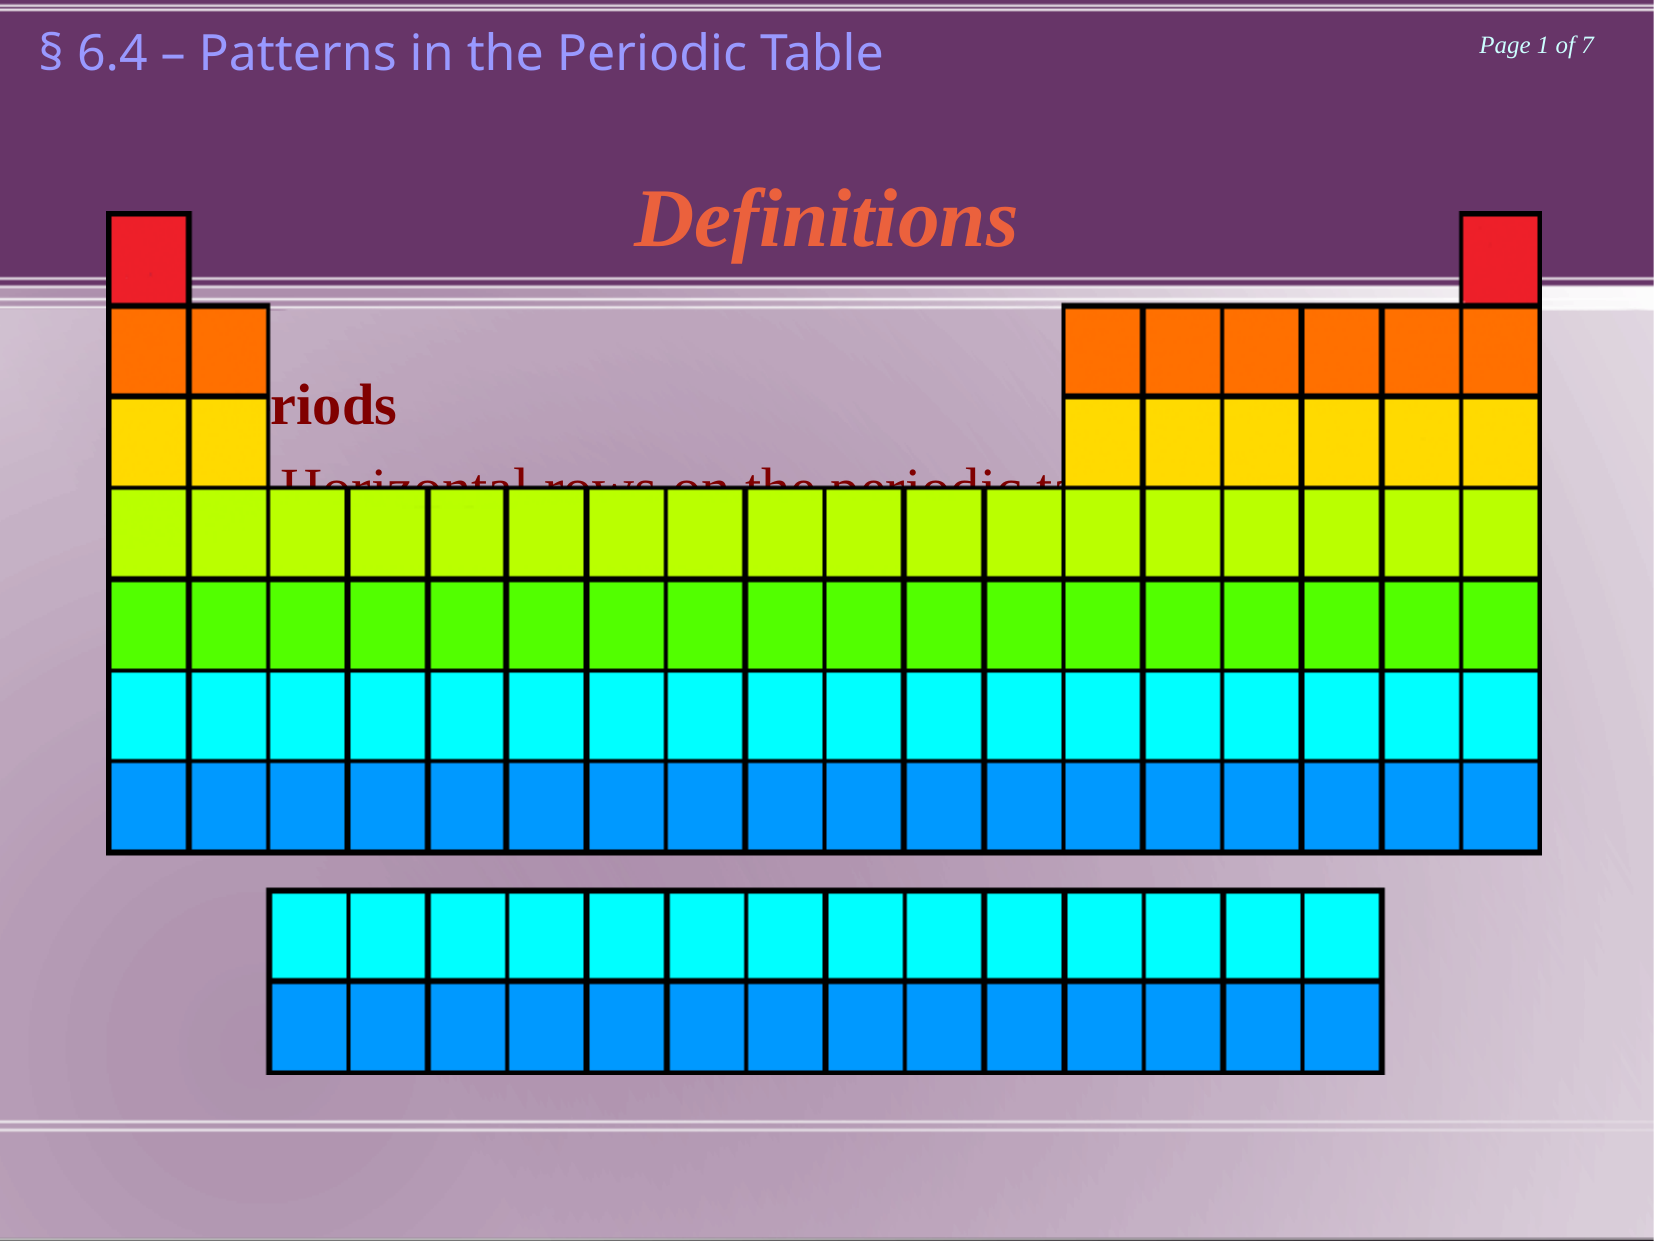

§ 6.4 – Patterns in the Periodic Table
Page of 7
# Definitions
Periods
Horizontal rows on the periodic table
7 in total
repeating pattern of properties from atom above
bigger atoms as we go down